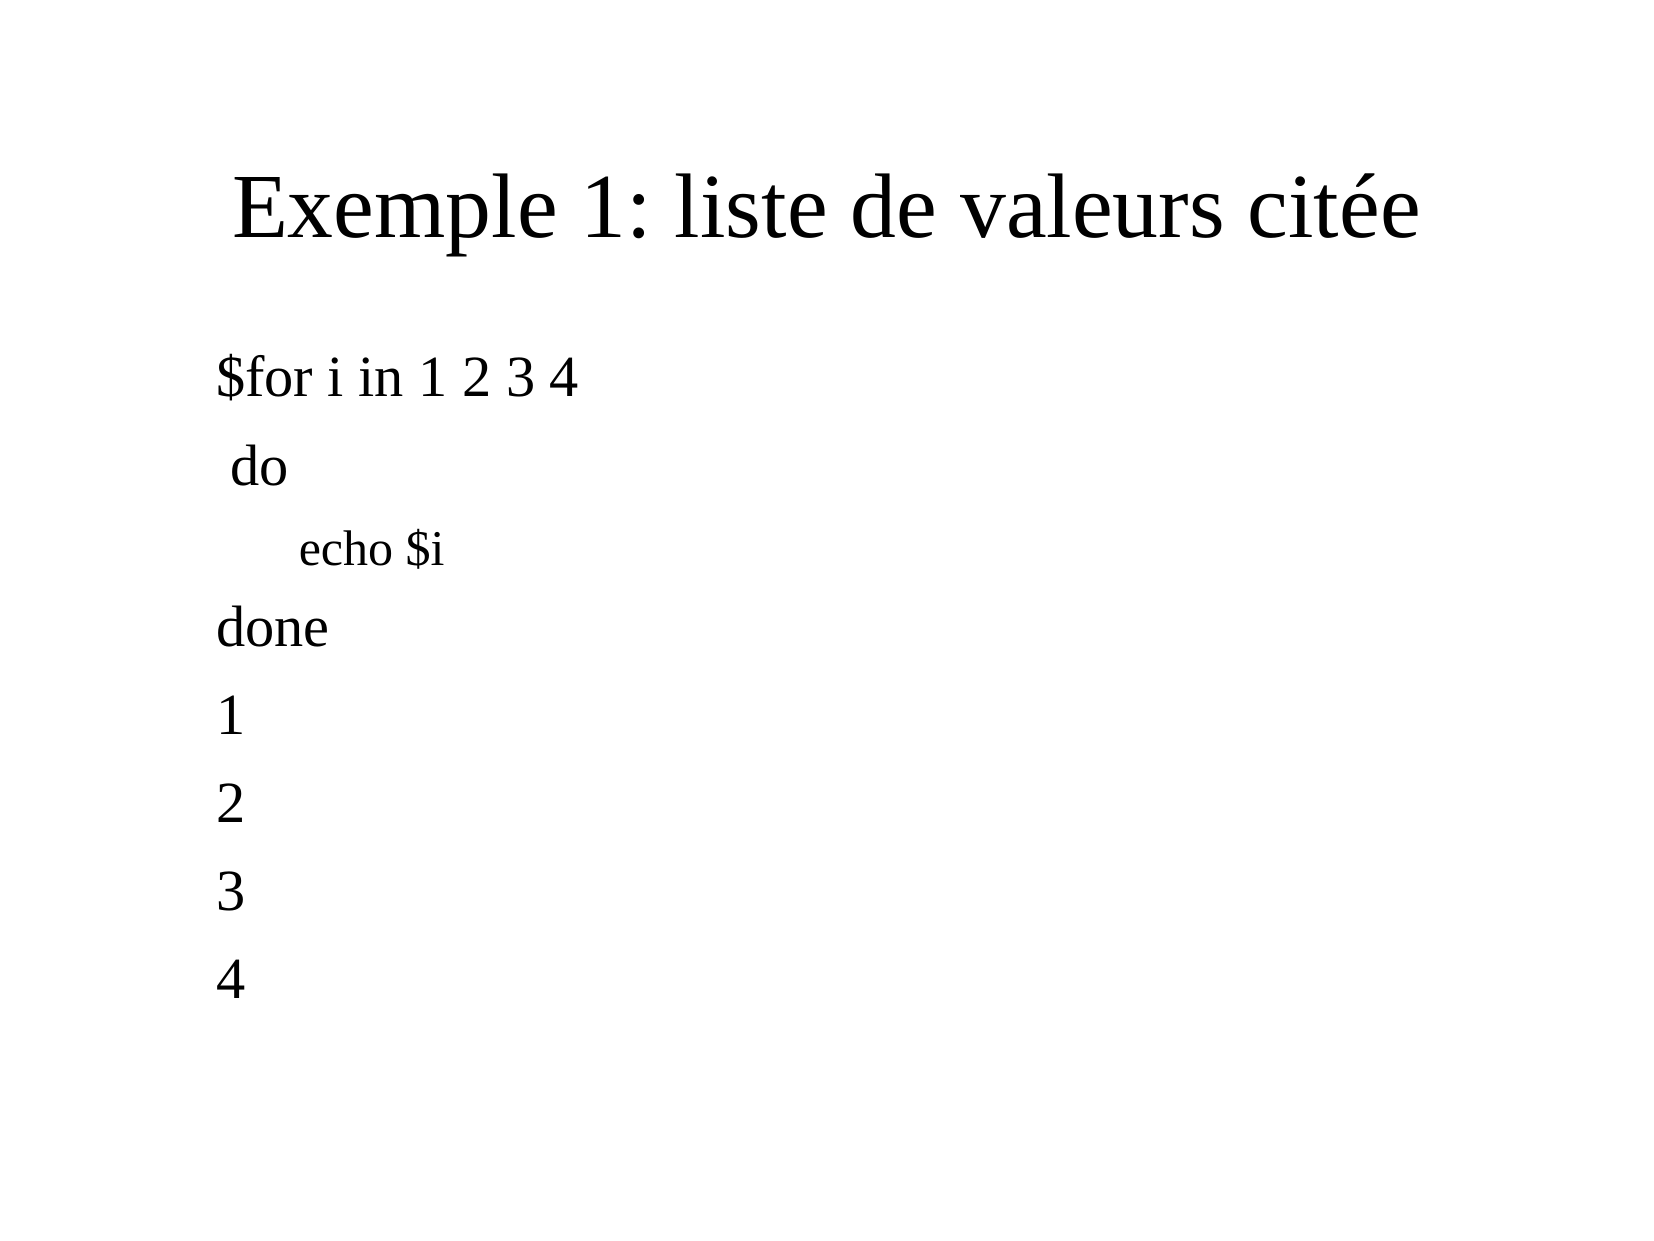

# Exemple 1: liste de valeurs citée
$for i in 1 2 3 4
 do
echo $i
done
1
2
3
4